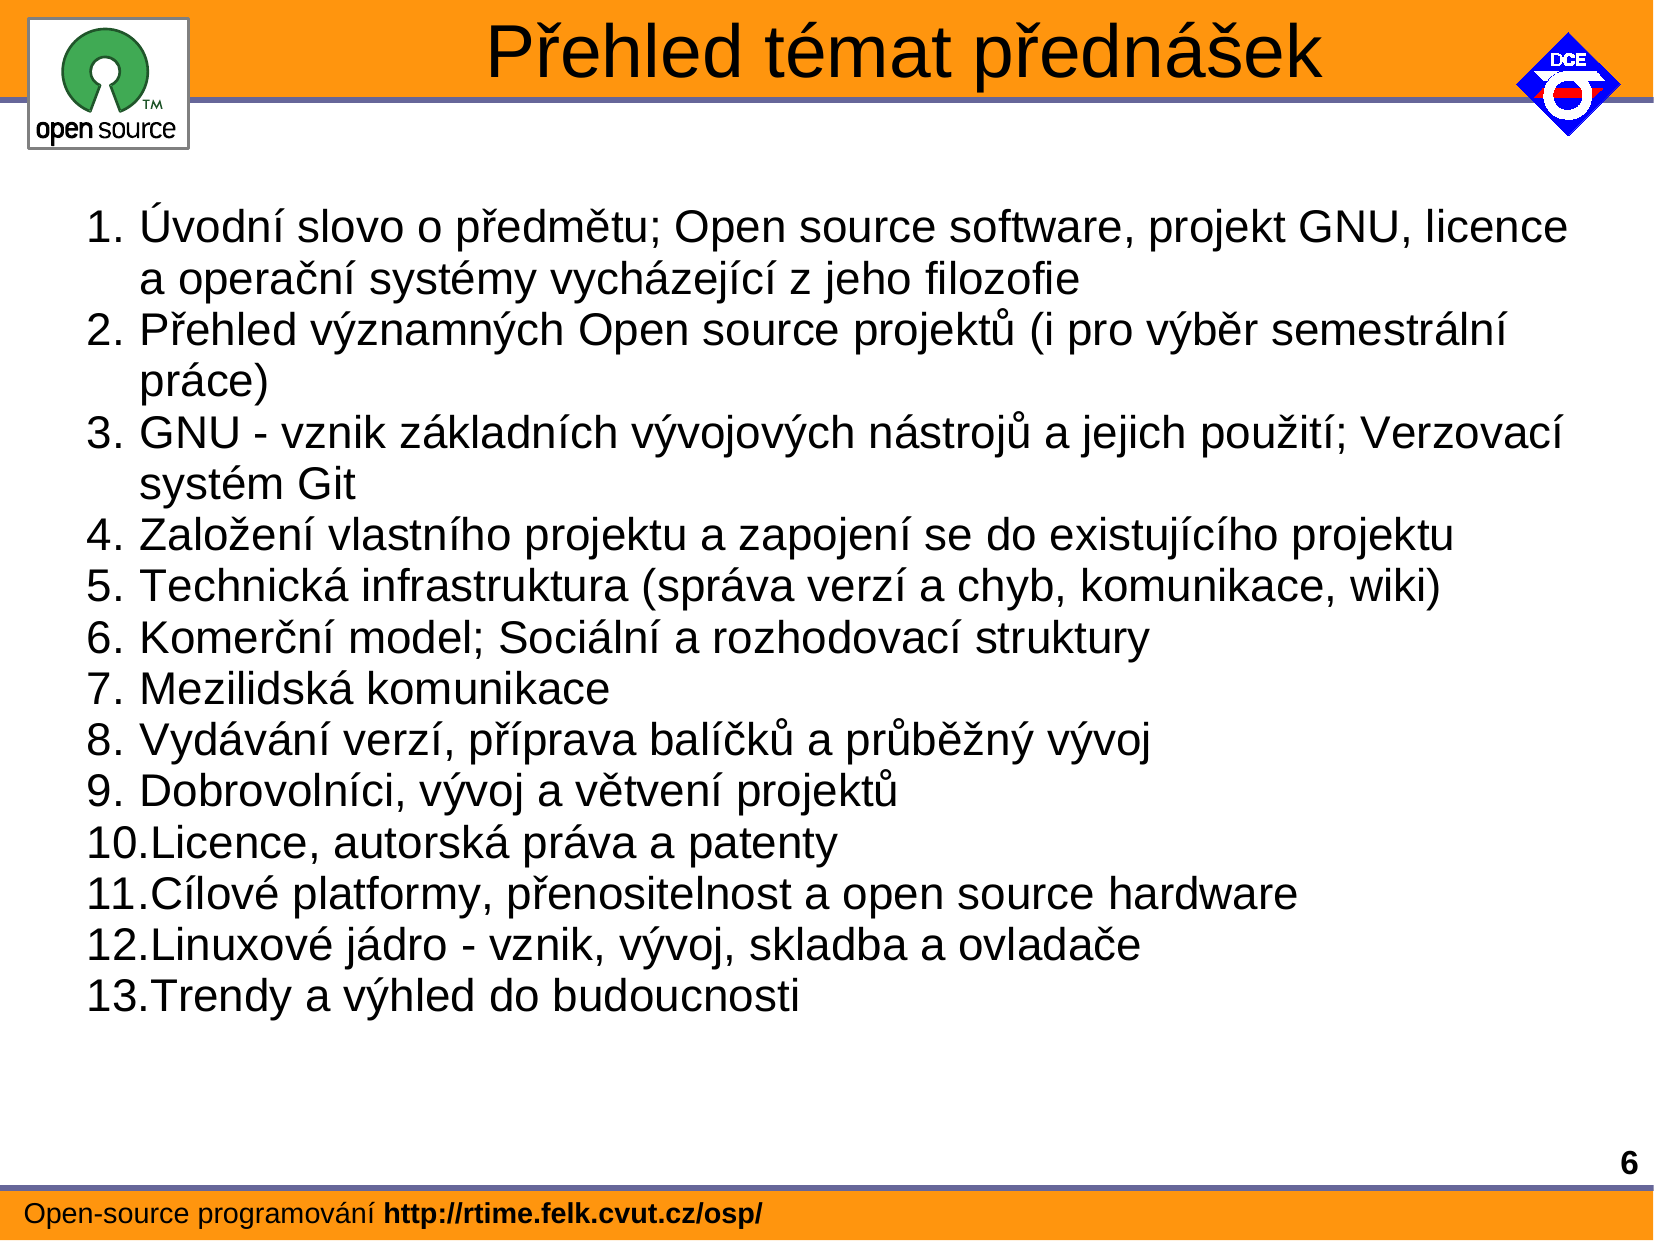

# Přehled témat přednášek
Úvodní slovo o předmětu; Open source software, projekt GNU, licence a operační systémy vycházející z jeho filozofie
Přehled významných Open source projektů (i pro výběr semestrální práce)
GNU - vznik základních vývojových nástrojů a jejich použití; Verzovací systém Git
Založení vlastního projektu a zapojení se do existujícího projektu
Technická infrastruktura (správa verzí a chyb, komunikace, wiki)
Komerční model; Sociální a rozhodovací struktury
Mezilidská komunikace
Vydávání verzí, příprava balíčků a průběžný vývoj
Dobrovolníci, vývoj a větvení projektů
Licence, autorská práva a patenty
Cílové platformy, přenositelnost a open source hardware
Linuxové jádro - vznik, vývoj, skladba a ovladače
Trendy a výhled do budoucnosti